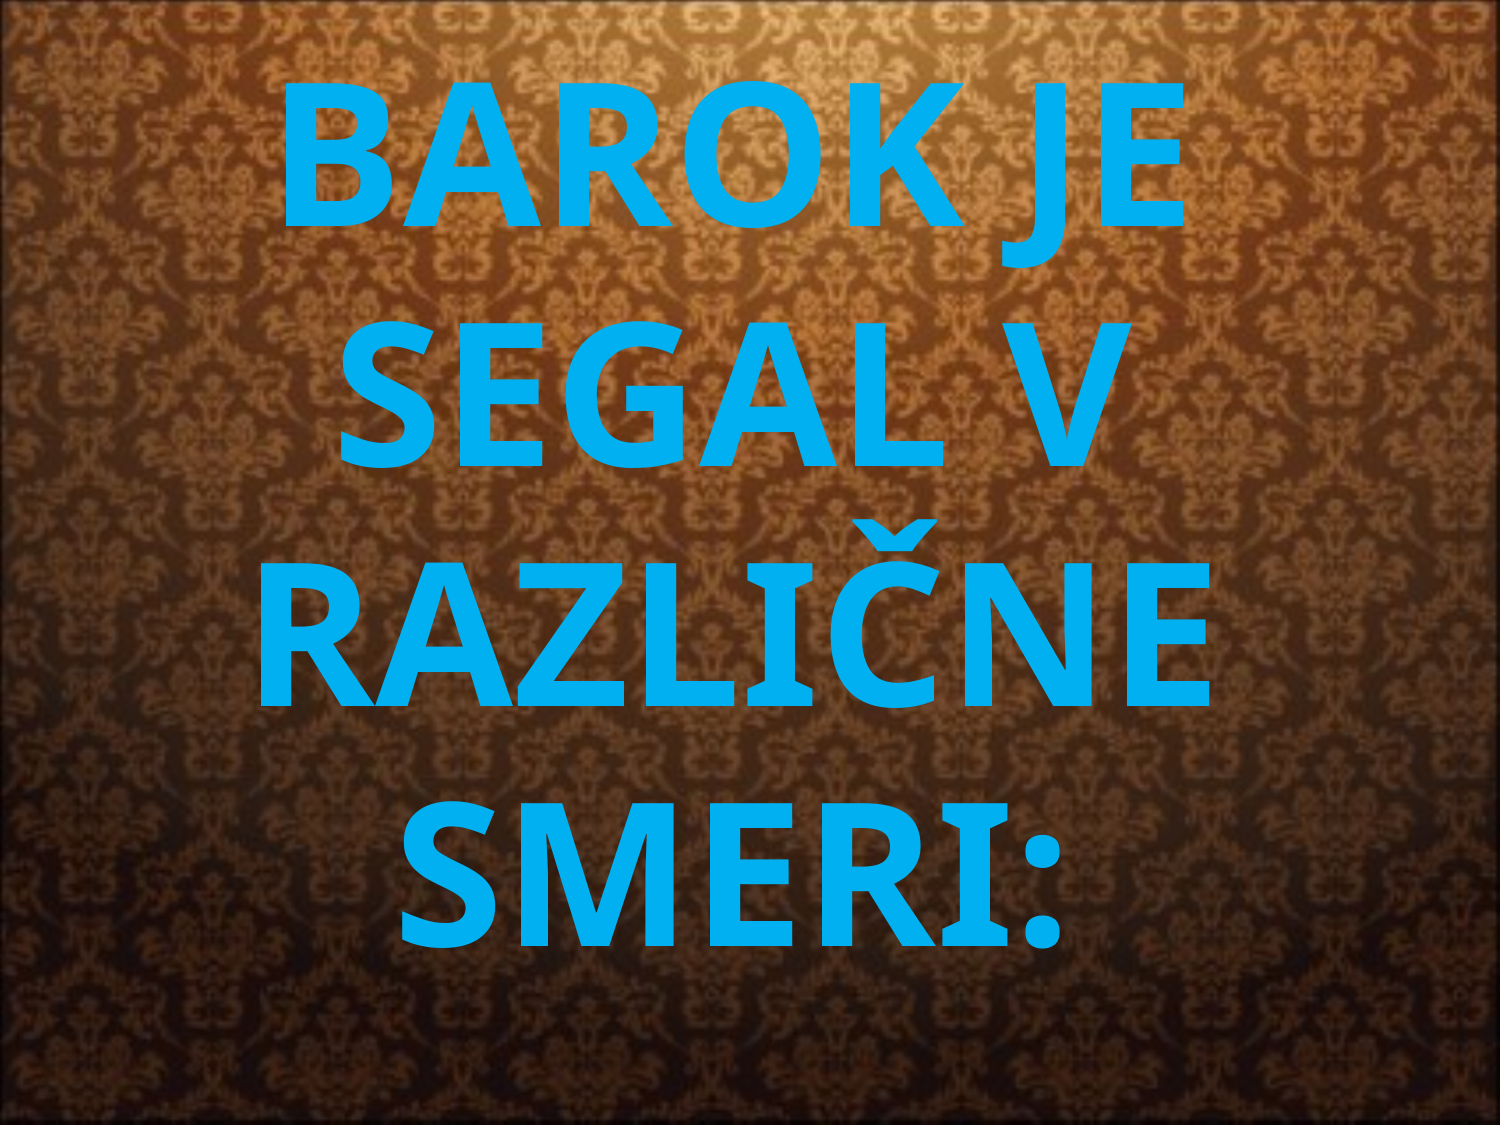

# Barok je segal v različne smeri: